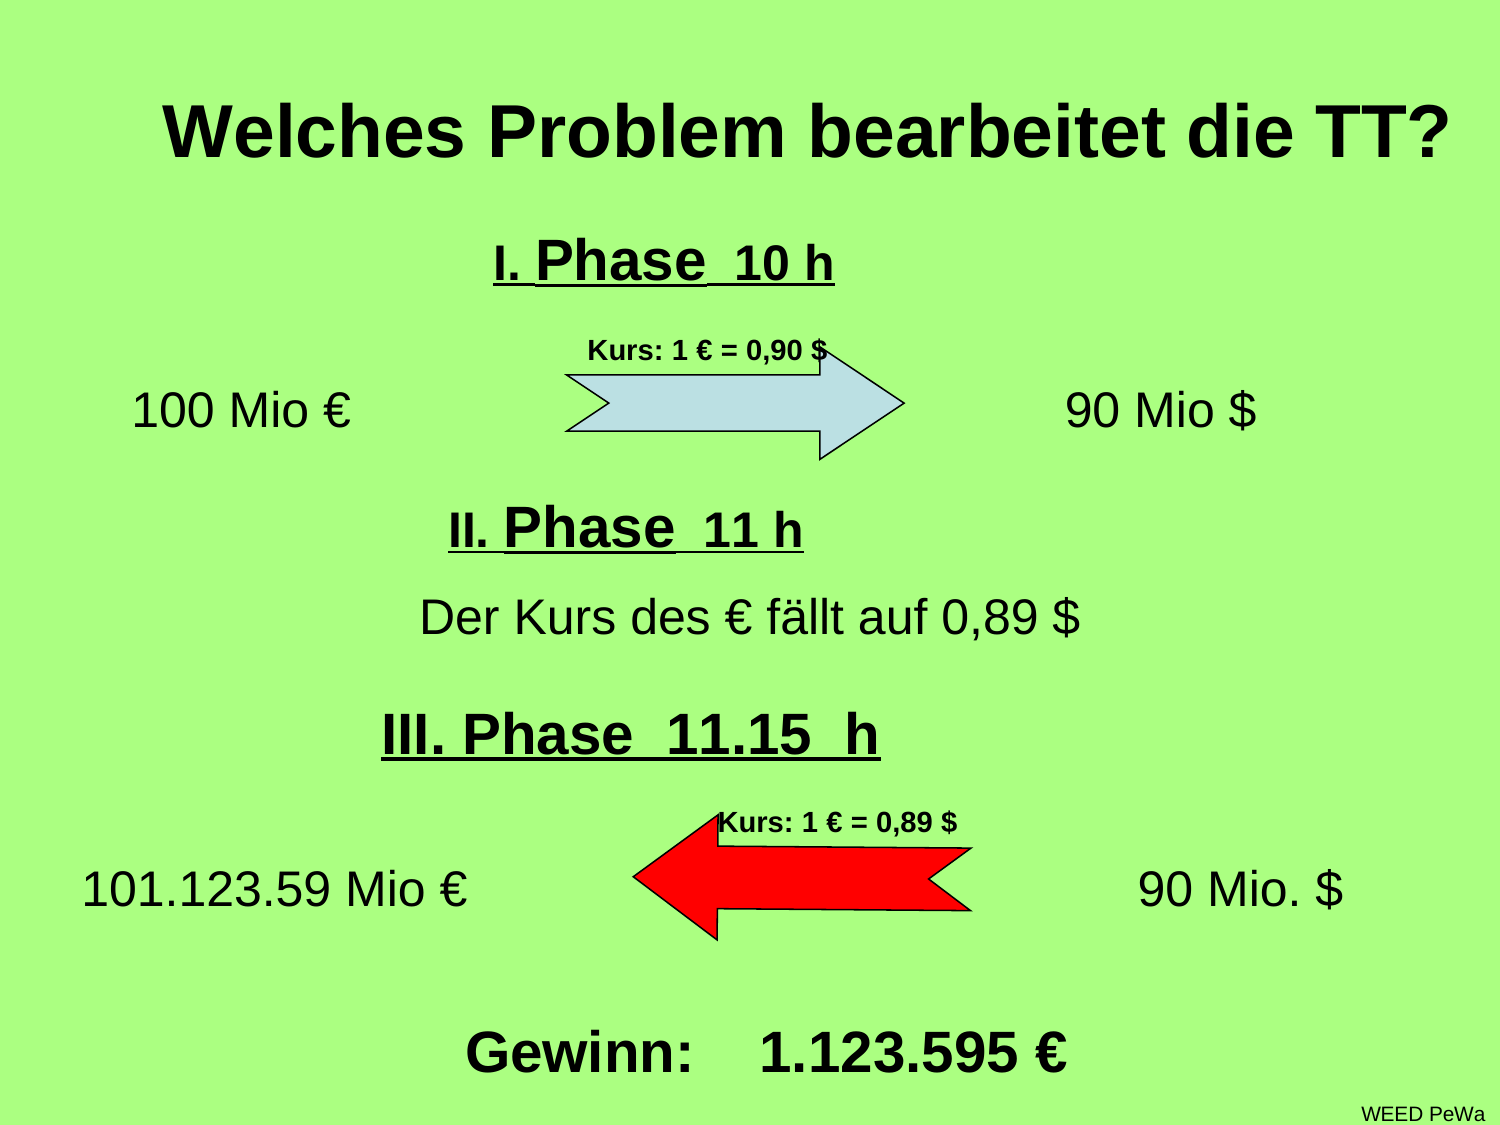

# Welches Problem bearbeitet die TT?
I. Phase 10 h
Kurs: 1 € = 0,90 $
100 Mio €
90 Mio $
II. Phase 11 h
Der Kurs des € fällt auf 0,89 $
III. Phase 11.15 h
Kurs: 1 € = 0,89 $
101.123.59 Mio €
90 Mio. $
Gewinn: 1.123.595 €
WEED PeWa